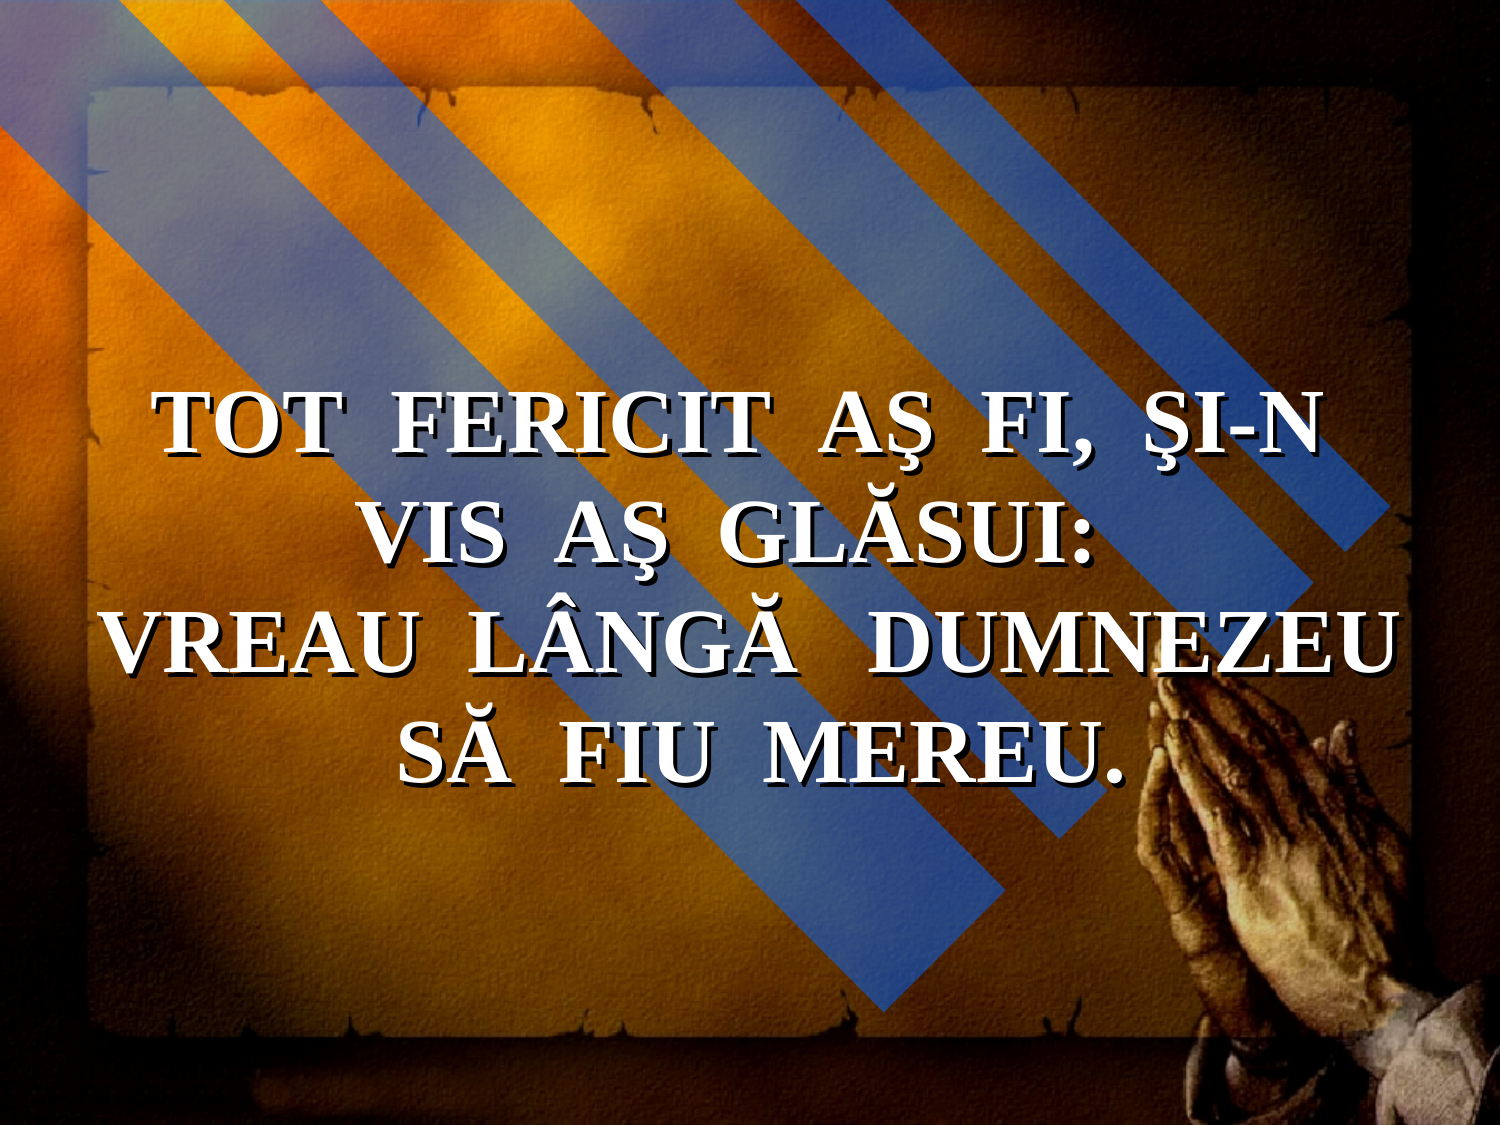

# TOT FERICIT AŞ FI, ŞI-N VIS AŞ GLĂSUI: VREAU LÂNGĂ DUMNEZEU SĂ FIU MEREU.